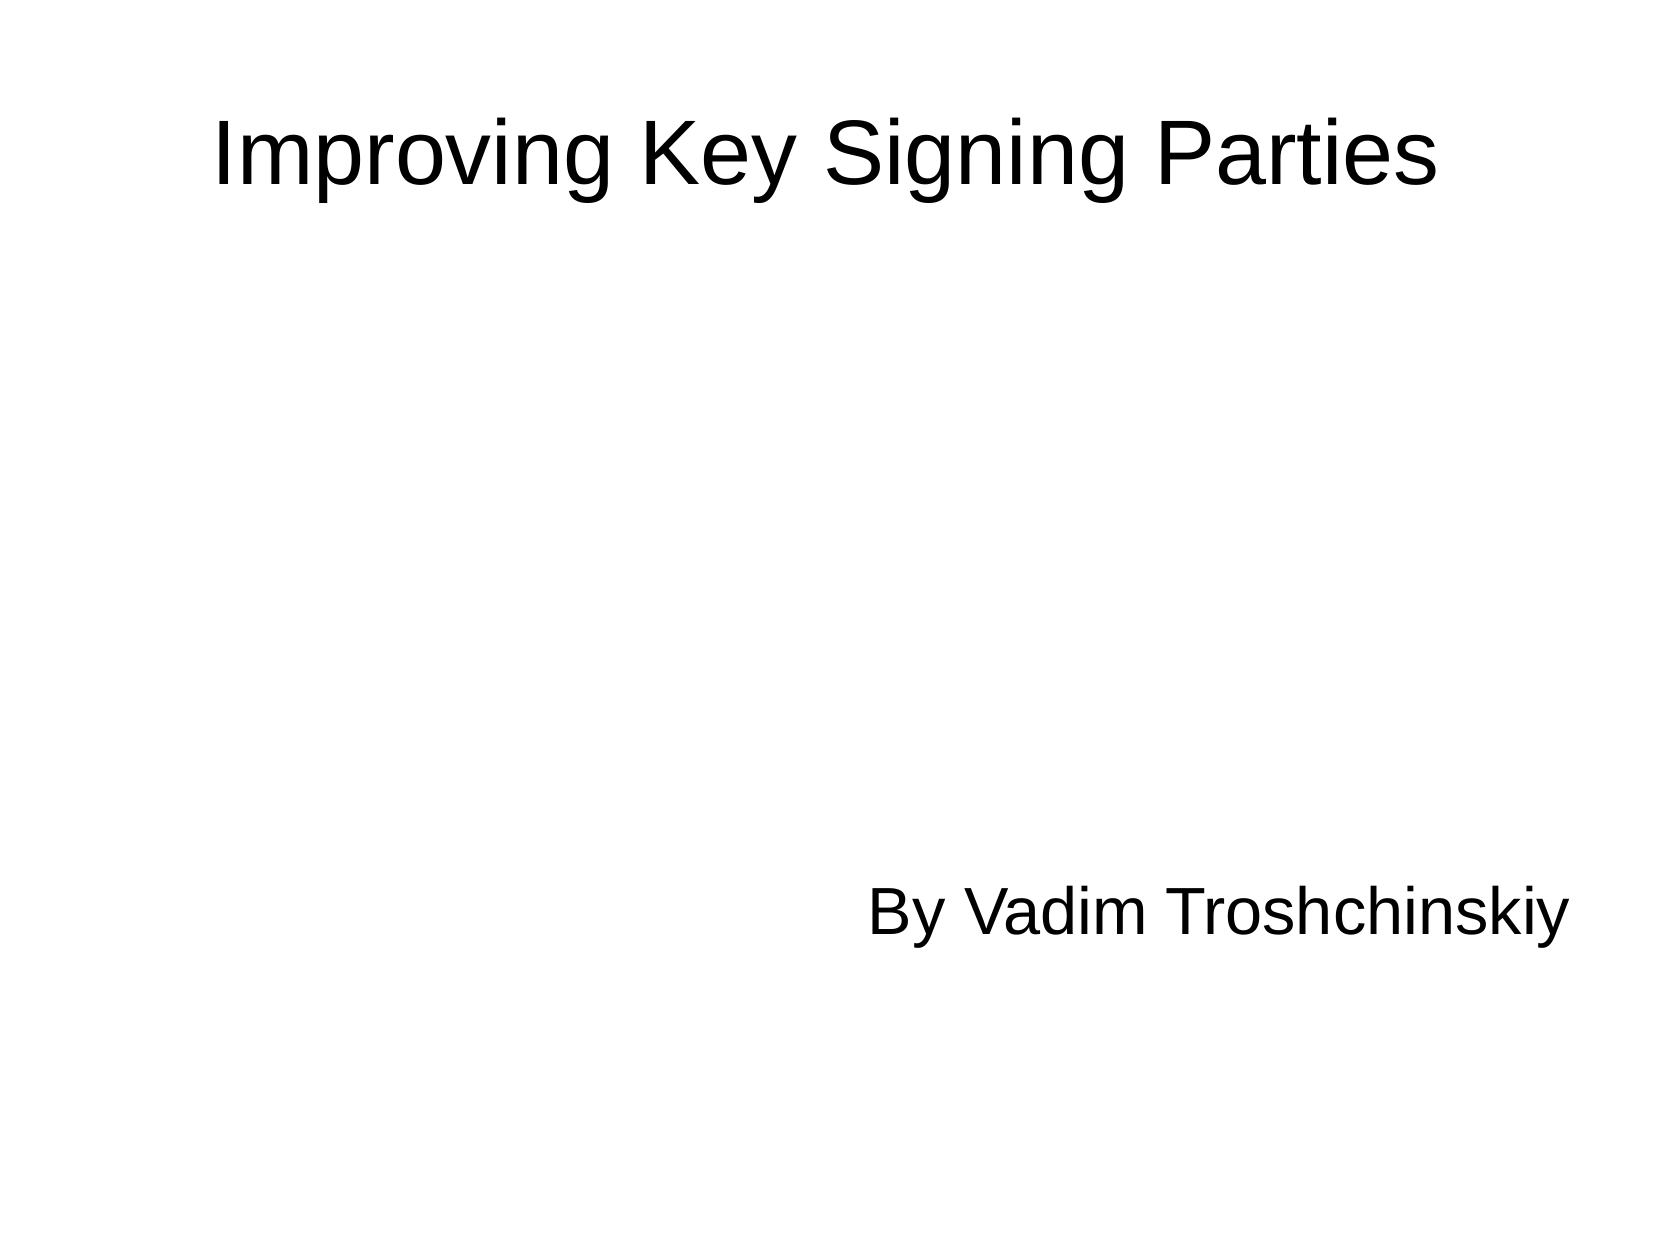

# Improving Key Signing Parties
By Vadim Troshchinskiy